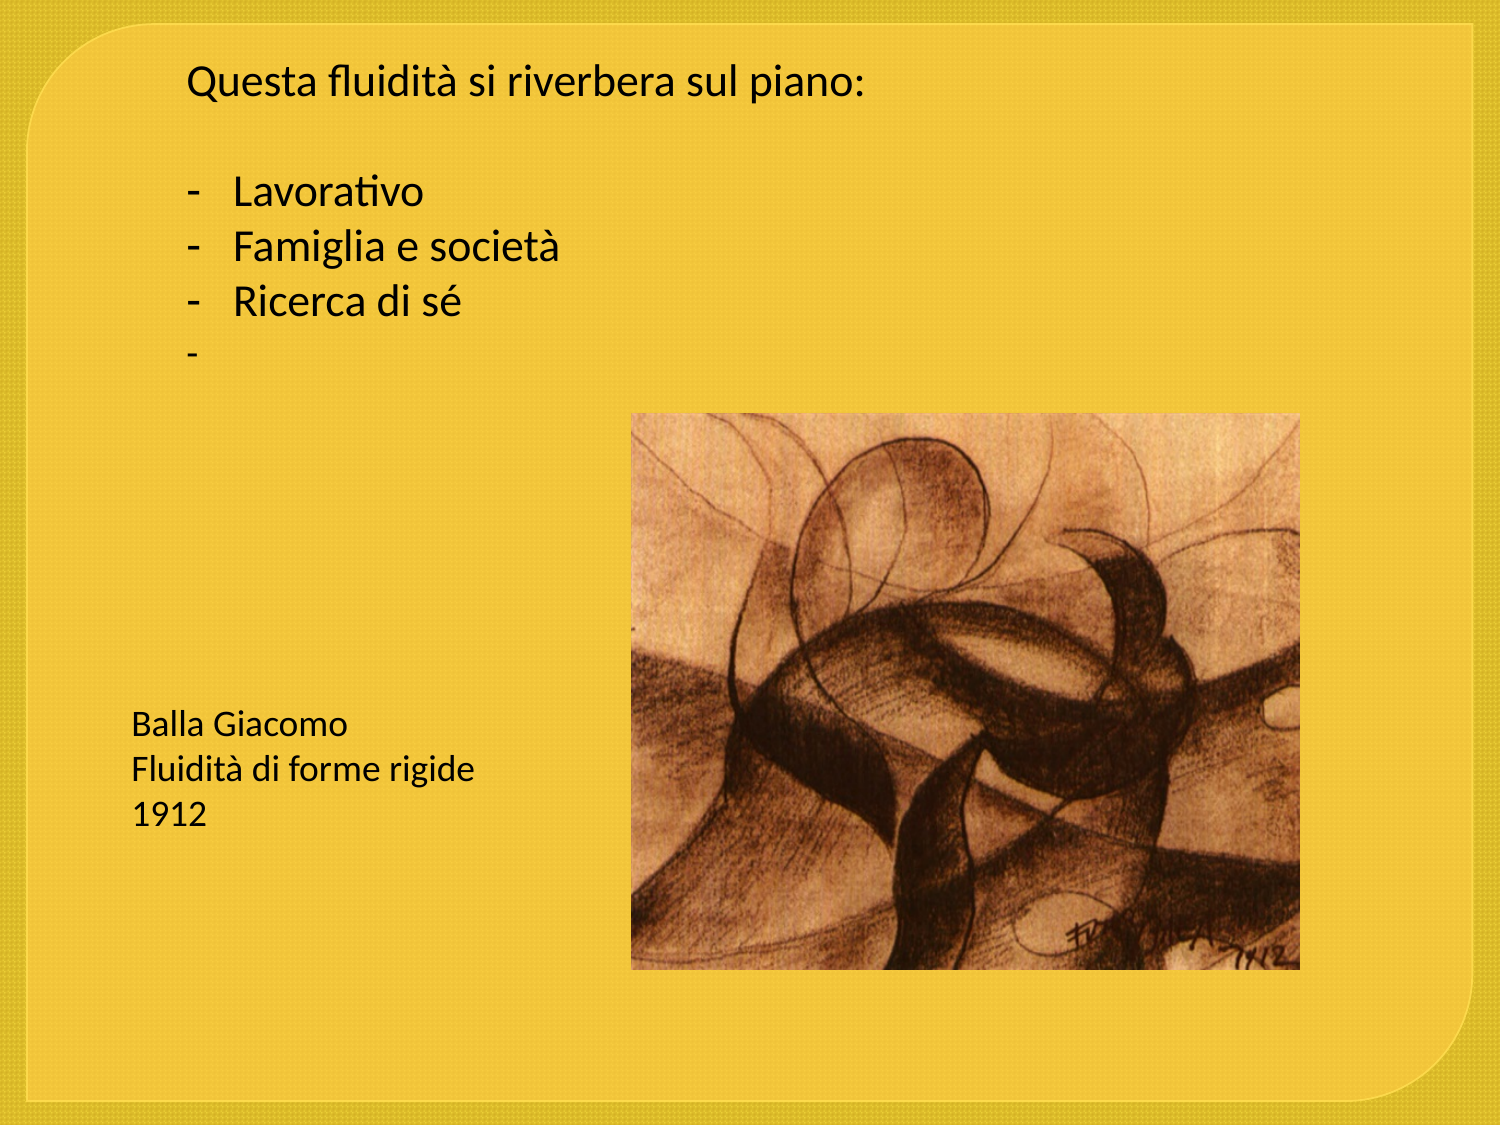

Questa fluidità si riverbera sul piano:
Lavorativo
Famiglia e società
Ricerca di sé
Balla Giacomo
Fluidità di forme rigide
1912